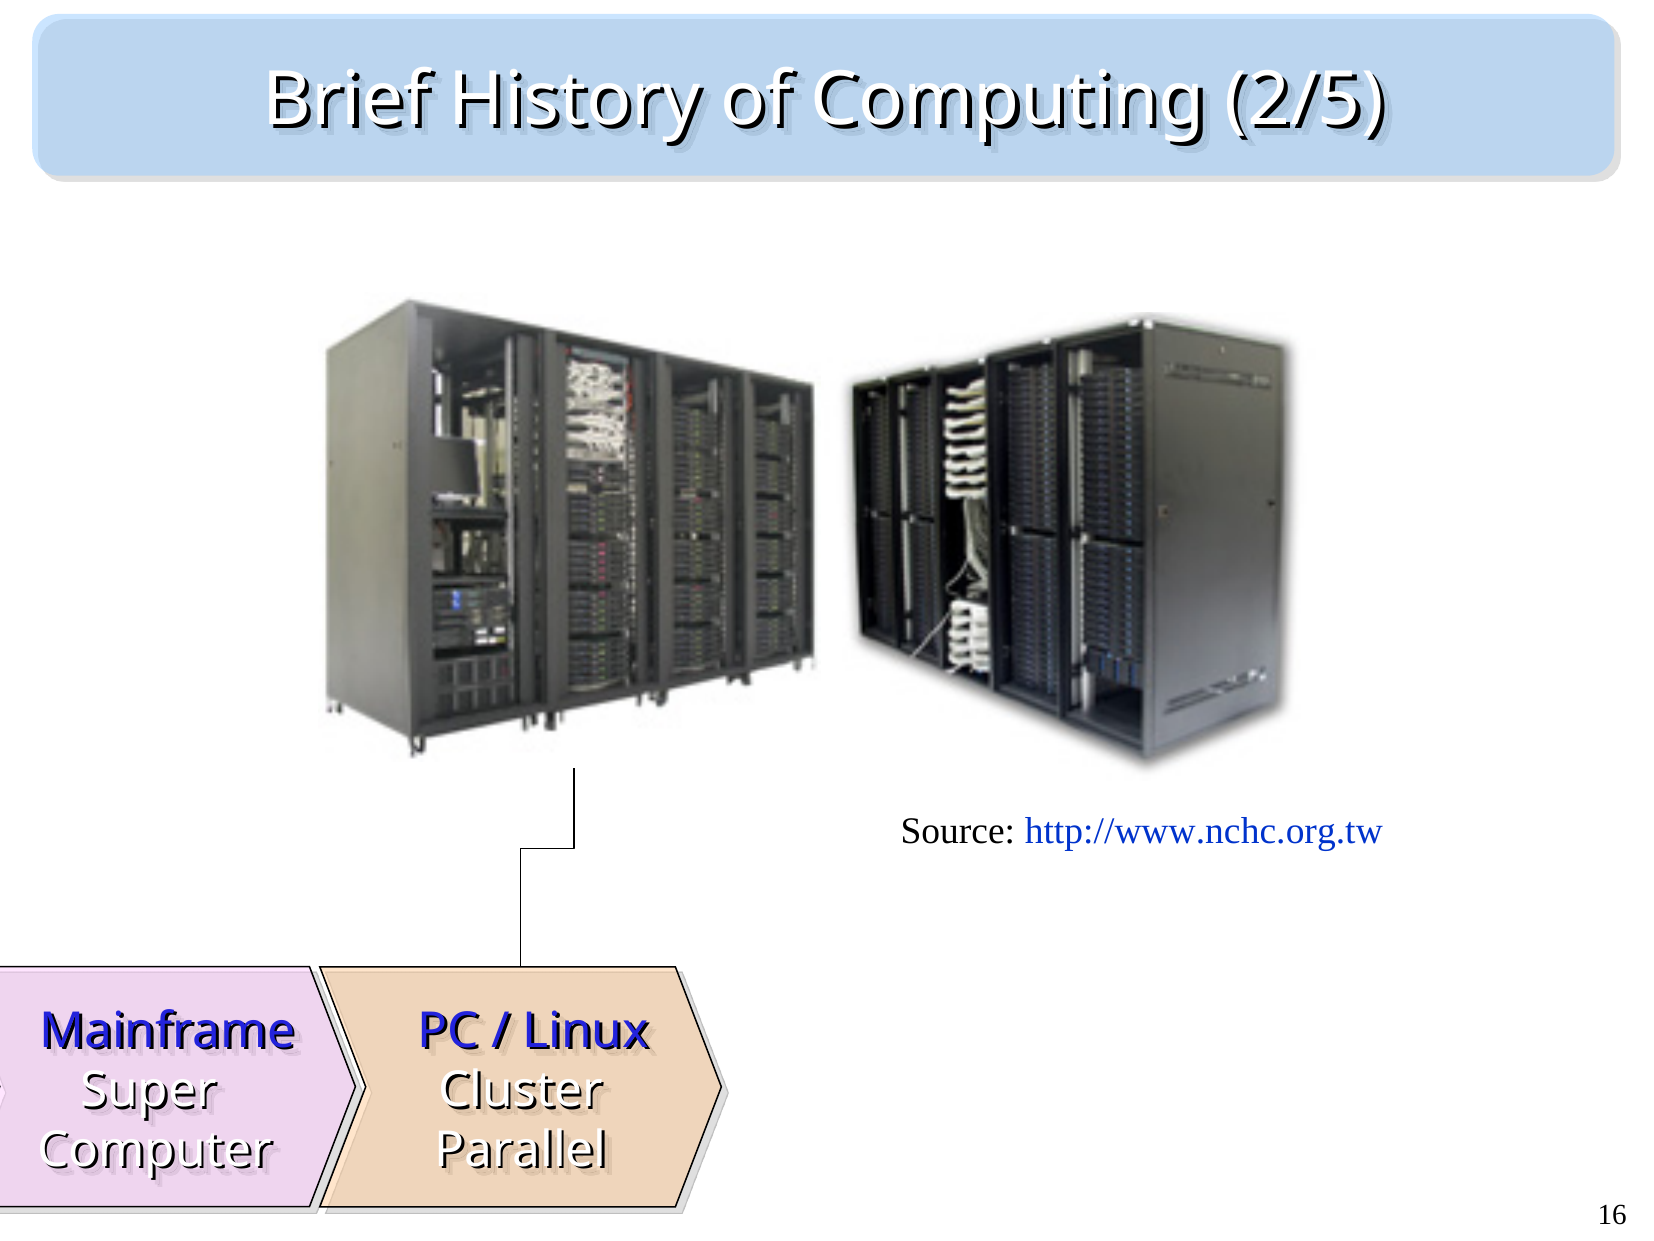

Brief History of Computing (2/5)
Source: http://www.nchc.org.tw
 Mainframe
Super
Computer
 PC / Linux
Cluster
Parallel
16